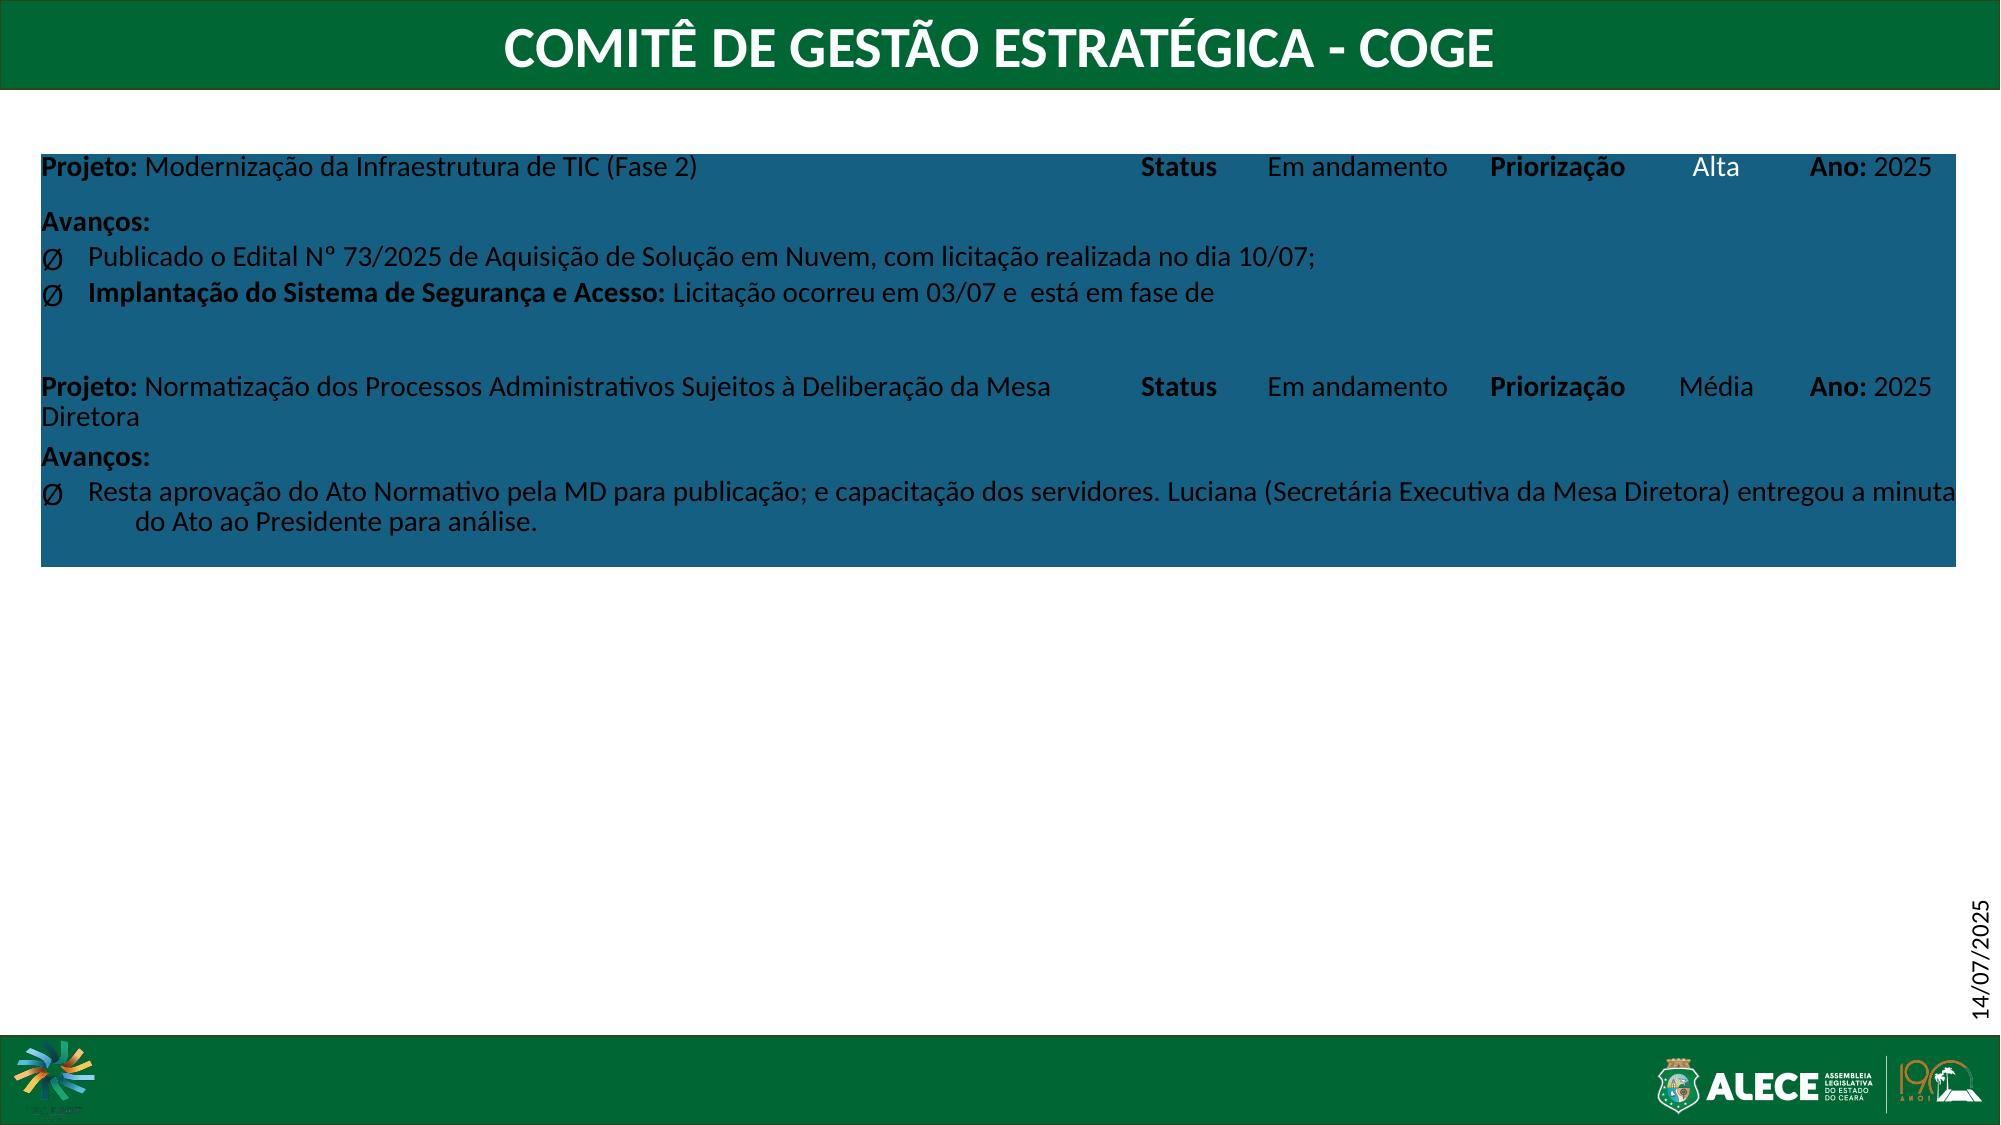

COMITÊ DE GESTÃO ESTRATÉGICA - COGE
| Projeto: Modernização da Infraestrutura de TIC (Fase 2) | Status | Em andamento | Priorização | Alta | Ano: 2025 |
| --- | --- | --- | --- | --- | --- |
| Avanços: Publicado o Edital Nº 73/2025 de Aquisição de Solução em Nuvem, com licitação realizada no dia 10/07; Implantação do Sistema de Segurança e Acesso: Licitação ocorreu em 03/07 e está em fase de | | | | | |
| Projeto: Normatização dos Processos Administrativos Sujeitos à Deliberação da Mesa Diretora | Status | Em andamento | Priorização | Média | Ano: 2025 |
| Avanços: Resta aprovação do Ato Normativo pela MD para publicação; e capacitação dos servidores. Luciana (Secretária Executiva da Mesa Diretora) entregou a minuta do Ato ao Presidente para análise. | | | | | |
14/07/2025